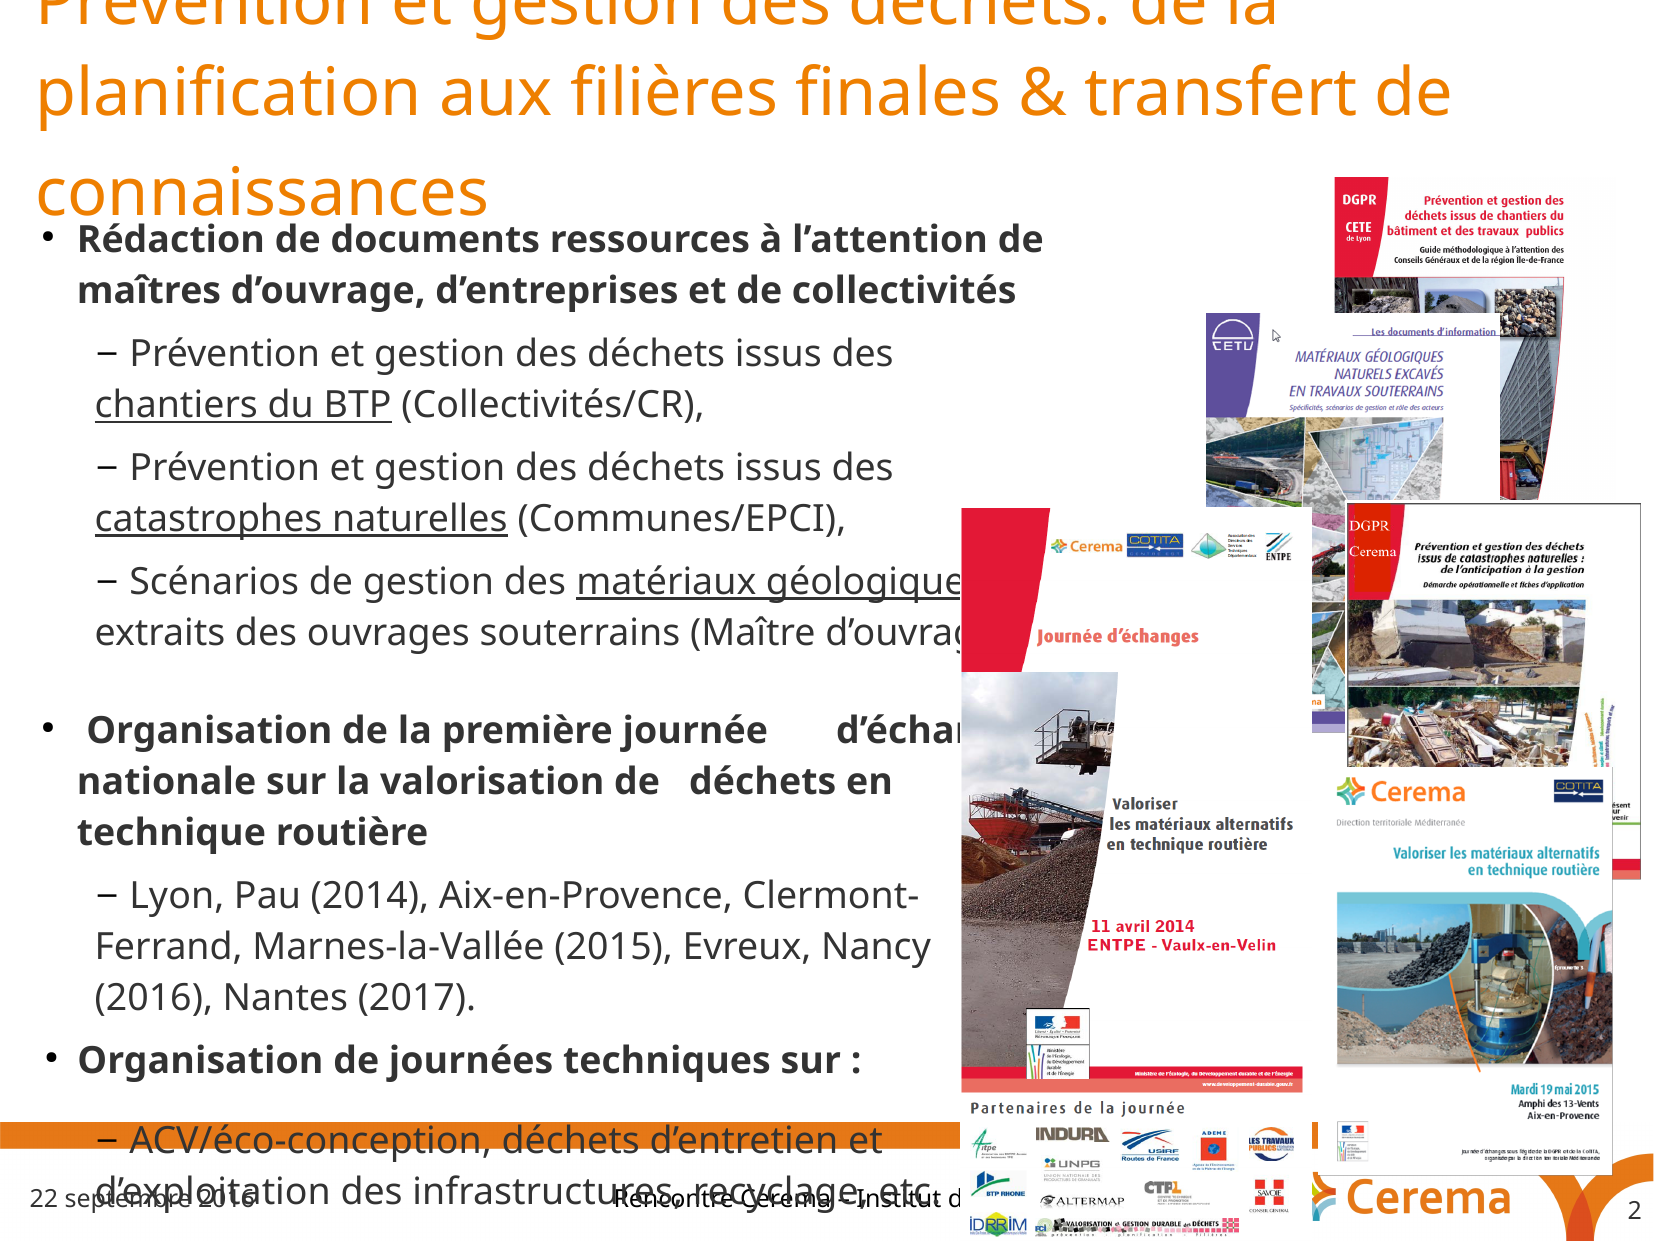

Prévention et gestion des déchets: de la planification aux filières finales & transfert de connaissances
# Rédaction de documents ressources à l’attention de maîtres d’ouvrage, d’entreprises et de collectivités
 Prévention et gestion des déchets issus des chantiers du BTP (Collectivités/CR),
 Prévention et gestion des déchets issus des catastrophes naturelles (Communes/EPCI),
 Scénarios de gestion des matériaux géologiques extraits des ouvrages souterrains (Maître d’ouvrage).
 Organisation de la première journée d’échanges nationale sur la valorisation de déchets en technique routière
 Lyon, Pau (2014), Aix-en-Provence, Clermont- Ferrand, Marnes-la-Vallée (2015), Evreux, Nancy (2016), Nantes (2017).
 Organisation de journées techniques sur :
 ACV/éco-conception, déchets d’entretien et d’exploitation des infrastructures, recyclage, etc.
Titre de la présentation
2